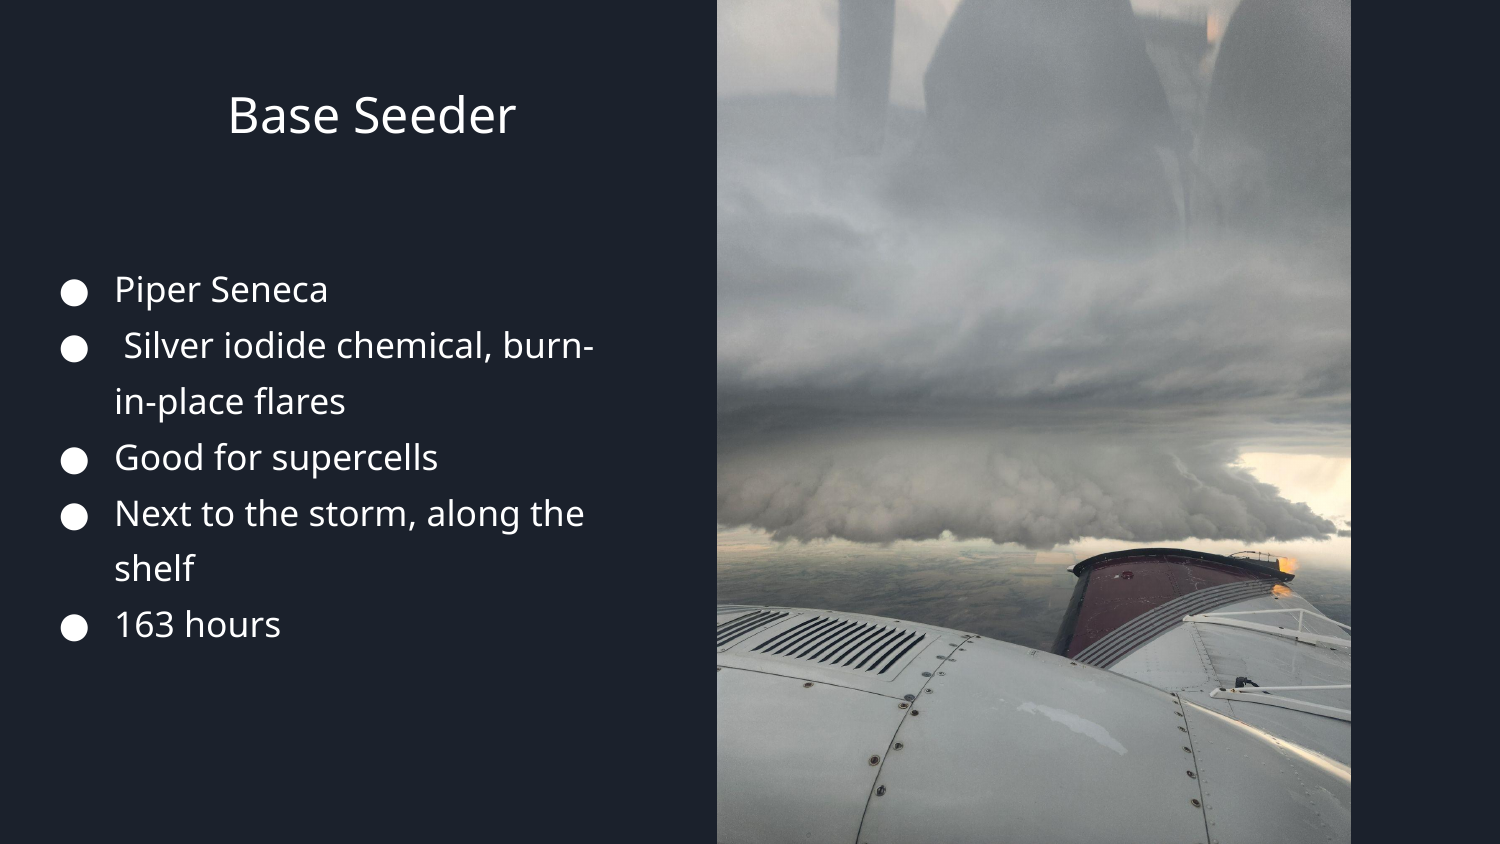

# Base Seeder
Piper Seneca
 Silver iodide chemical, burn-in-place flares
Good for supercells
Next to the storm, along the shelf
163 hours